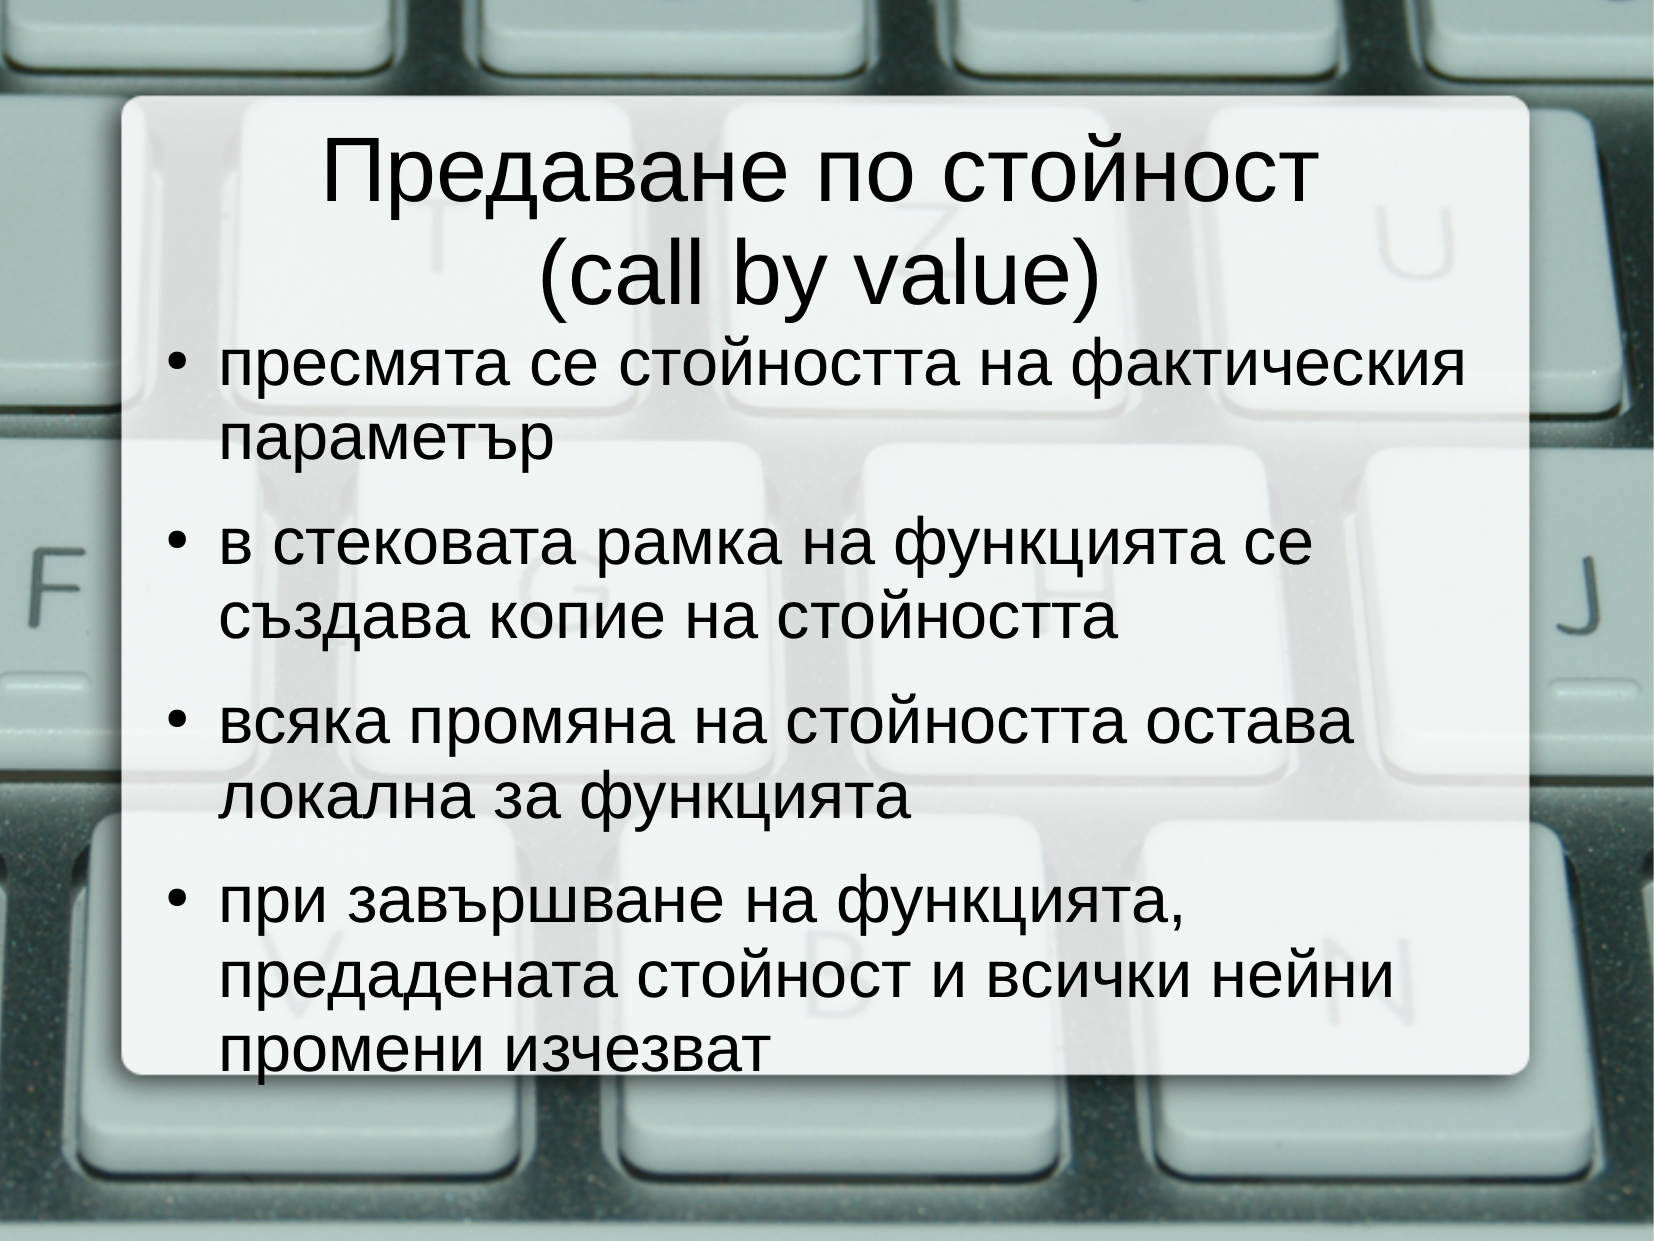

# Предаване по стойност (call by value)
пресмята се стойността на фактическия параметър
в стековата рамка на функцията се създава копие на стойността
всяка промяна на стойността остава локална за функцията
при завършване на функцията, предадената стойност и всички нейни промени изчезват